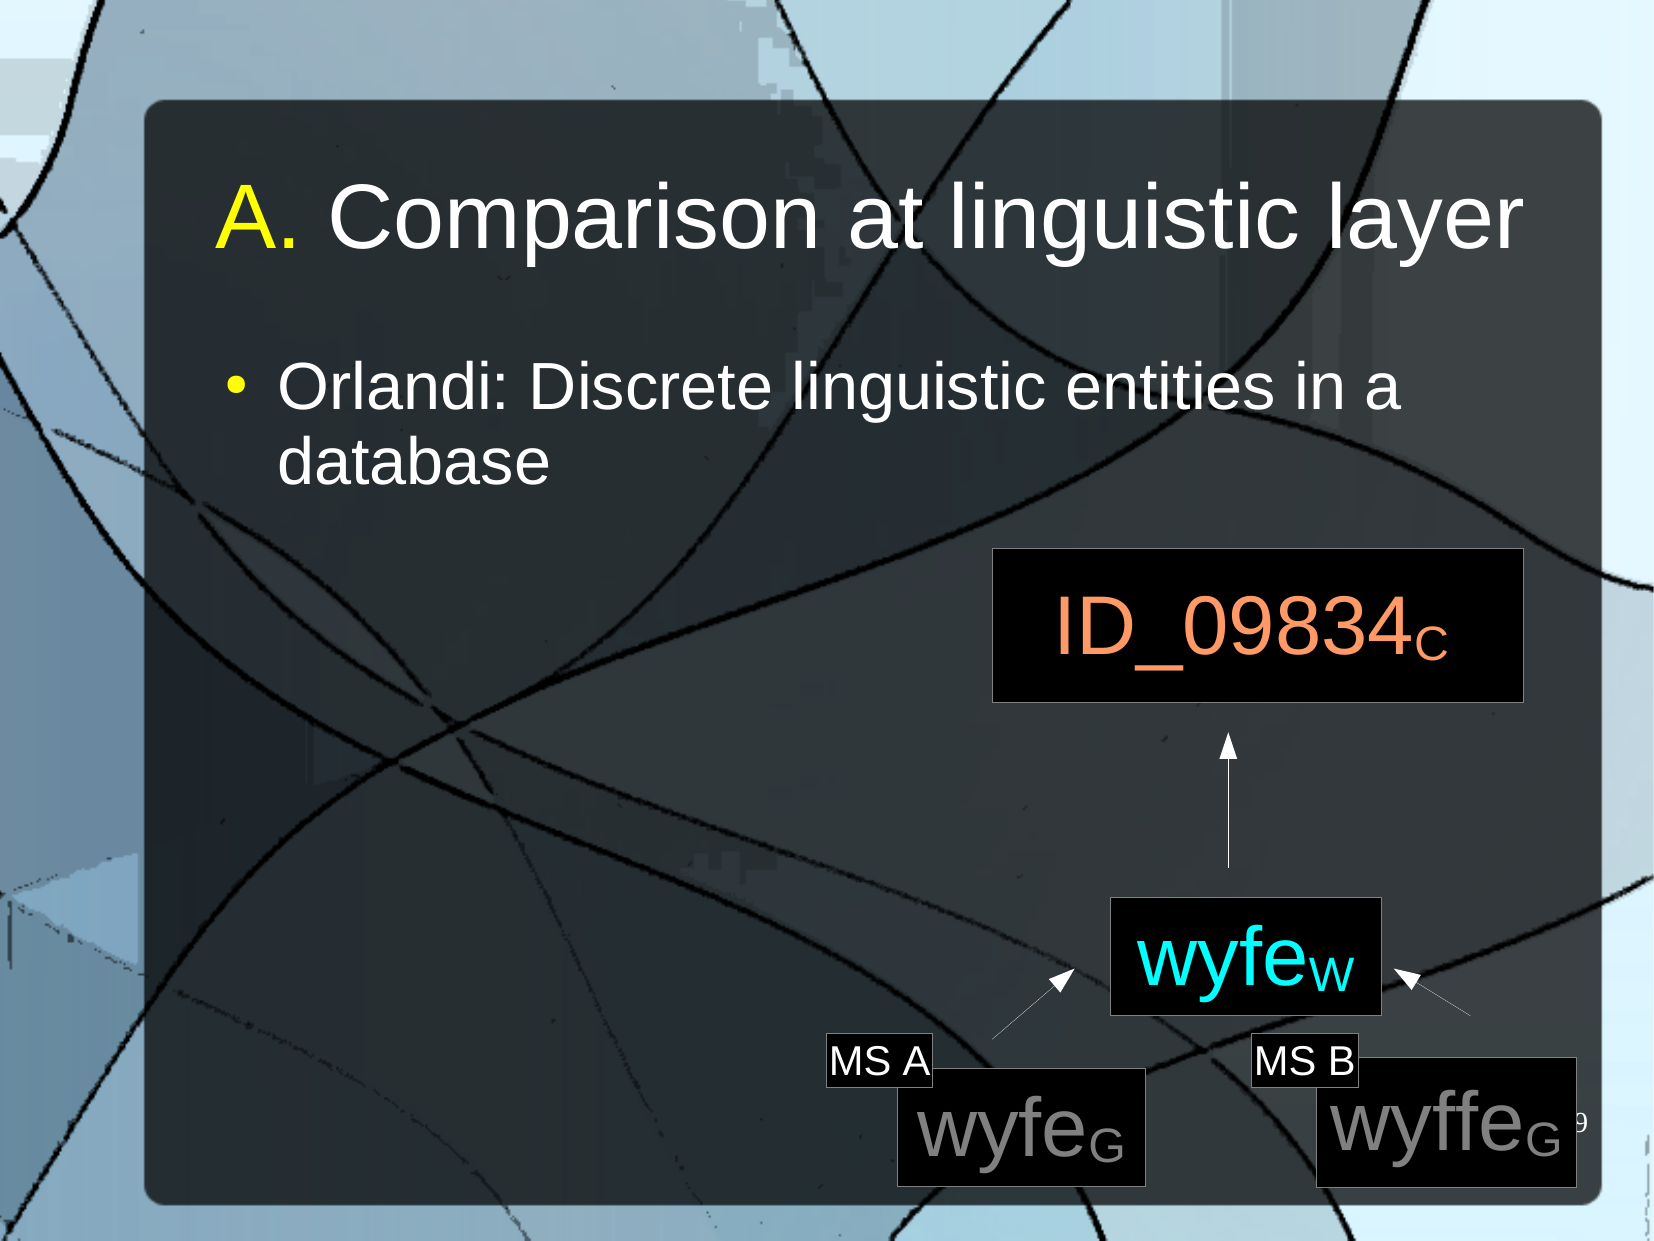

# A. Comparison at linguistic layer
Orlandi: Discrete linguistic entities in a database
ID_09834C
wyfeW
MS A
MS B
wyffeG
wyfeG
39